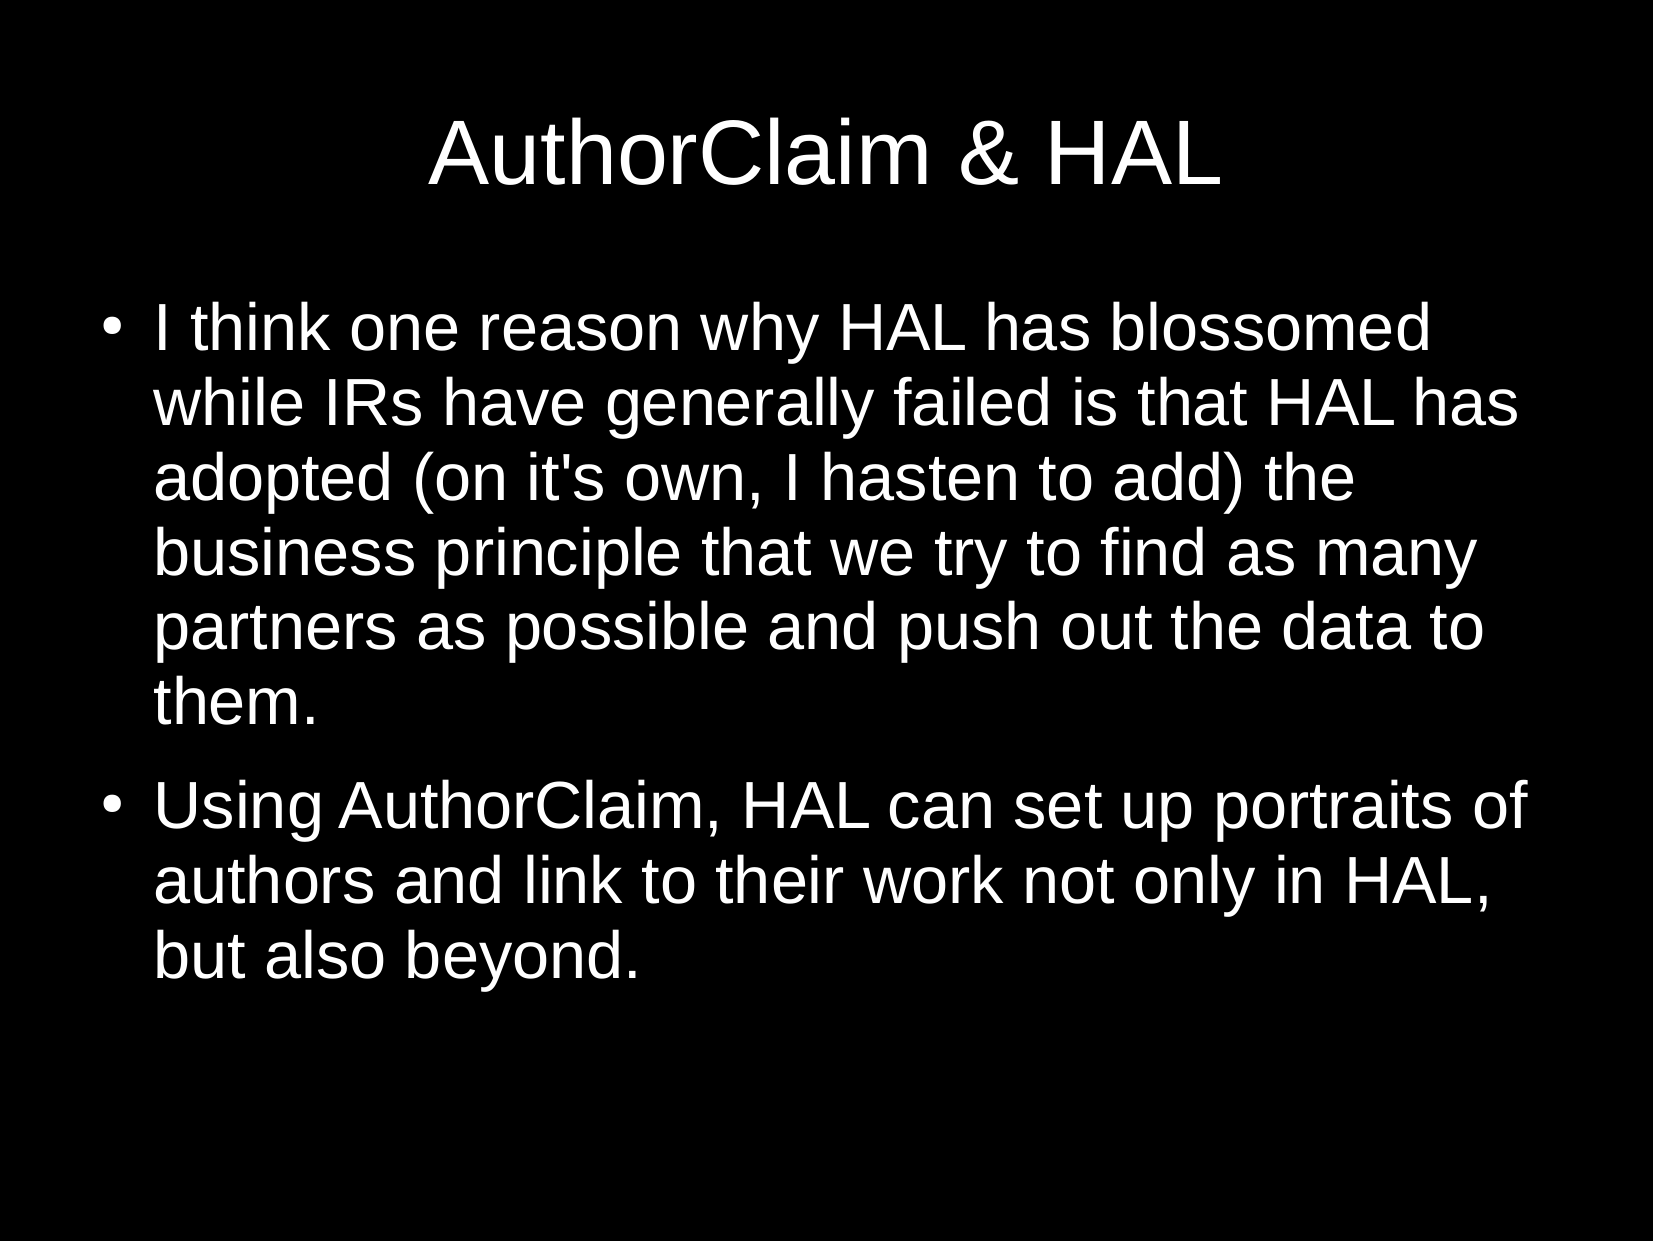

# AuthorClaim & HAL
I think one reason why HAL has blossomed while IRs have generally failed is that HAL has adopted (on it's own, I hasten to add) the business principle that we try to find as many partners as possible and push out the data to them.
Using AuthorClaim, HAL can set up portraits of authors and link to their work not only in HAL, but also beyond.